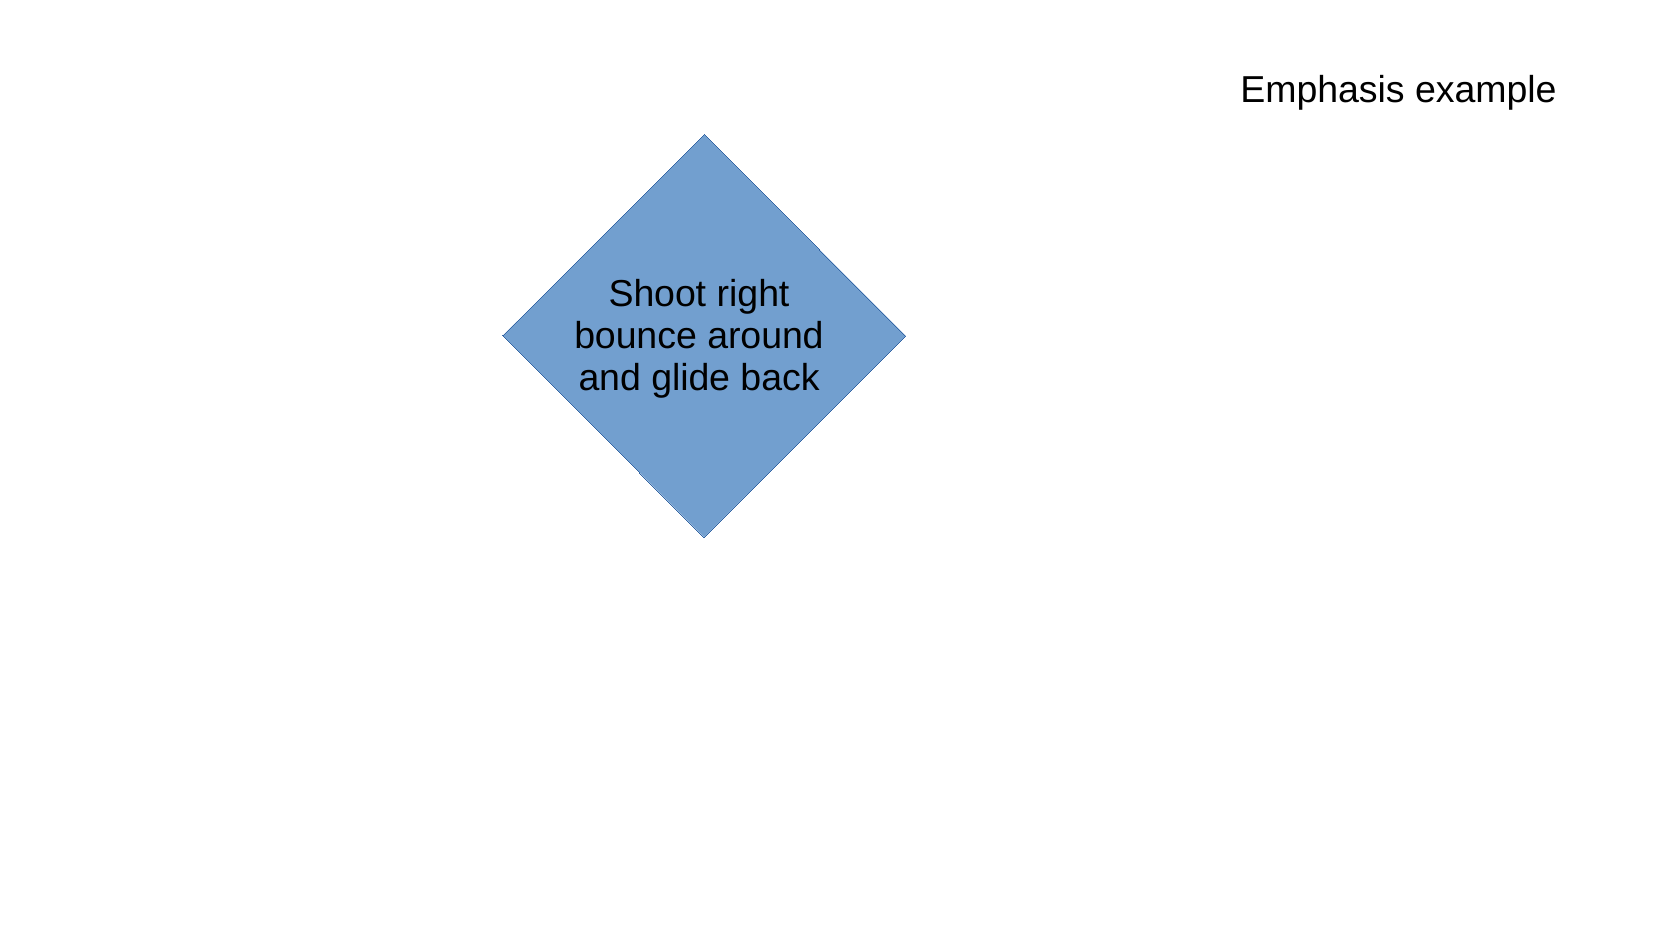

Emphasis example
Shoot right
bounce around
and glide back